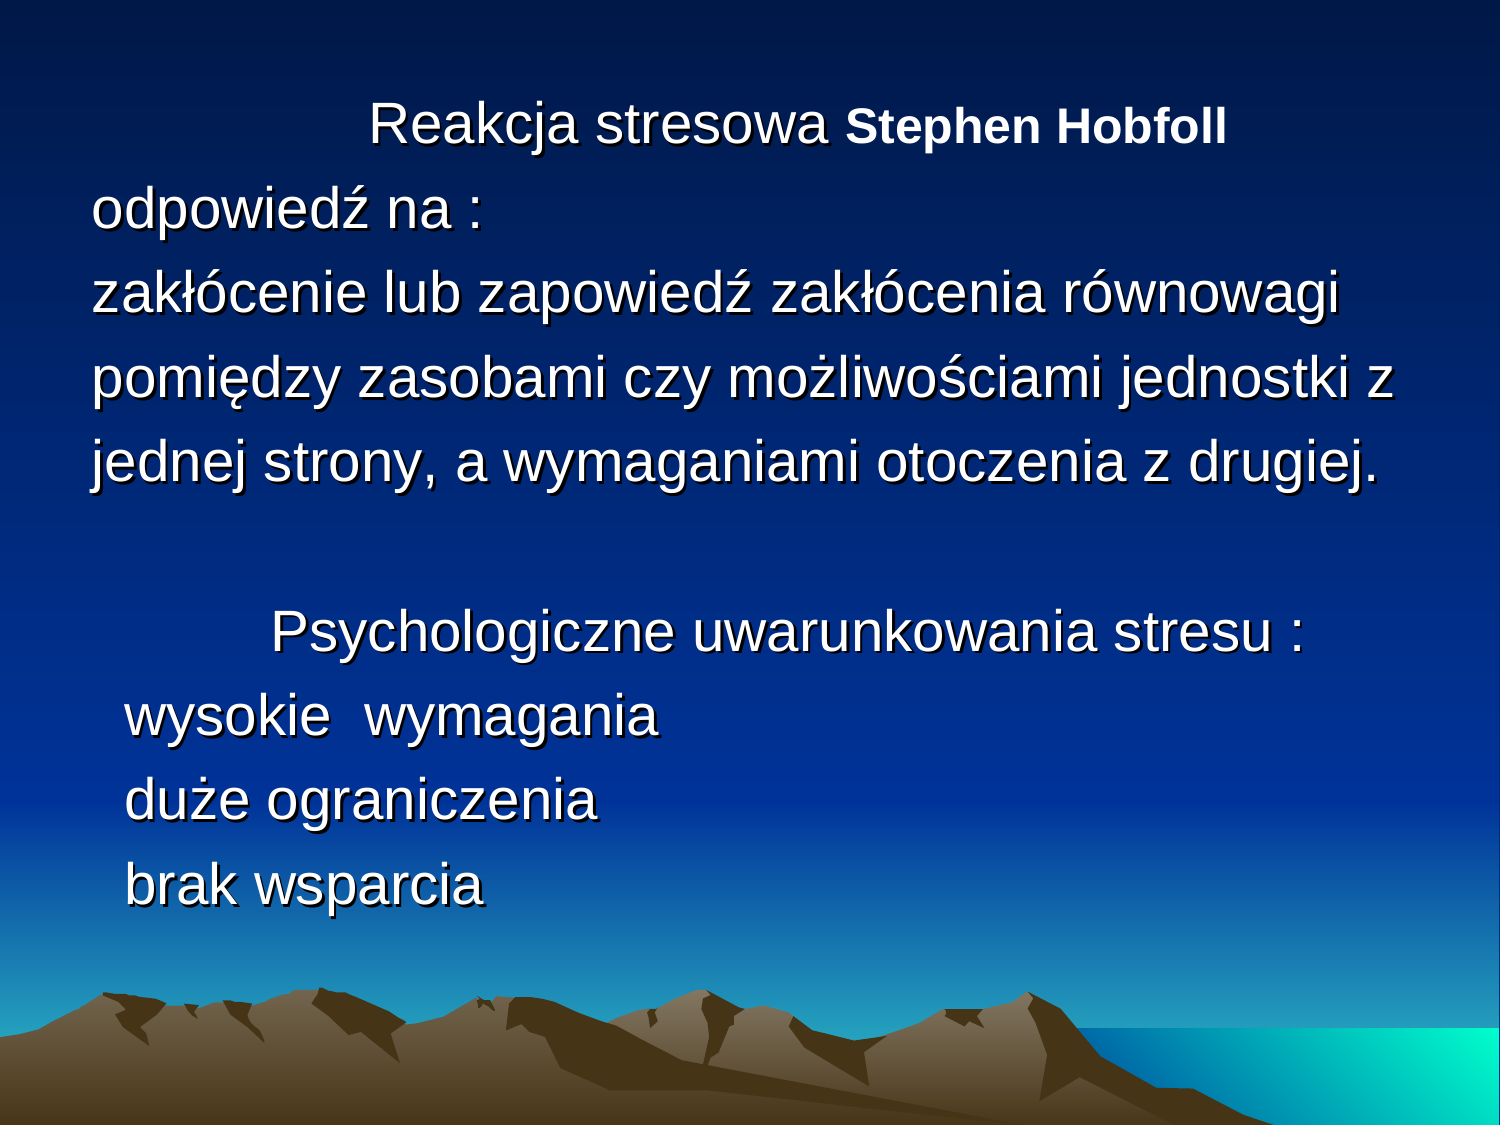

Reakcja stresowa Stephen Hobfoll
odpowiedź na :
zakłócenie lub zapowiedź zakłócenia równowagi
pomiędzy zasobami czy możliwościami jednostki z
jednej strony, a wymaganiami otoczenia z drugiej.
 Psychologiczne uwarunkowania stresu :
 wysokie wymagania
 duże ograniczenia
 brak wsparcia